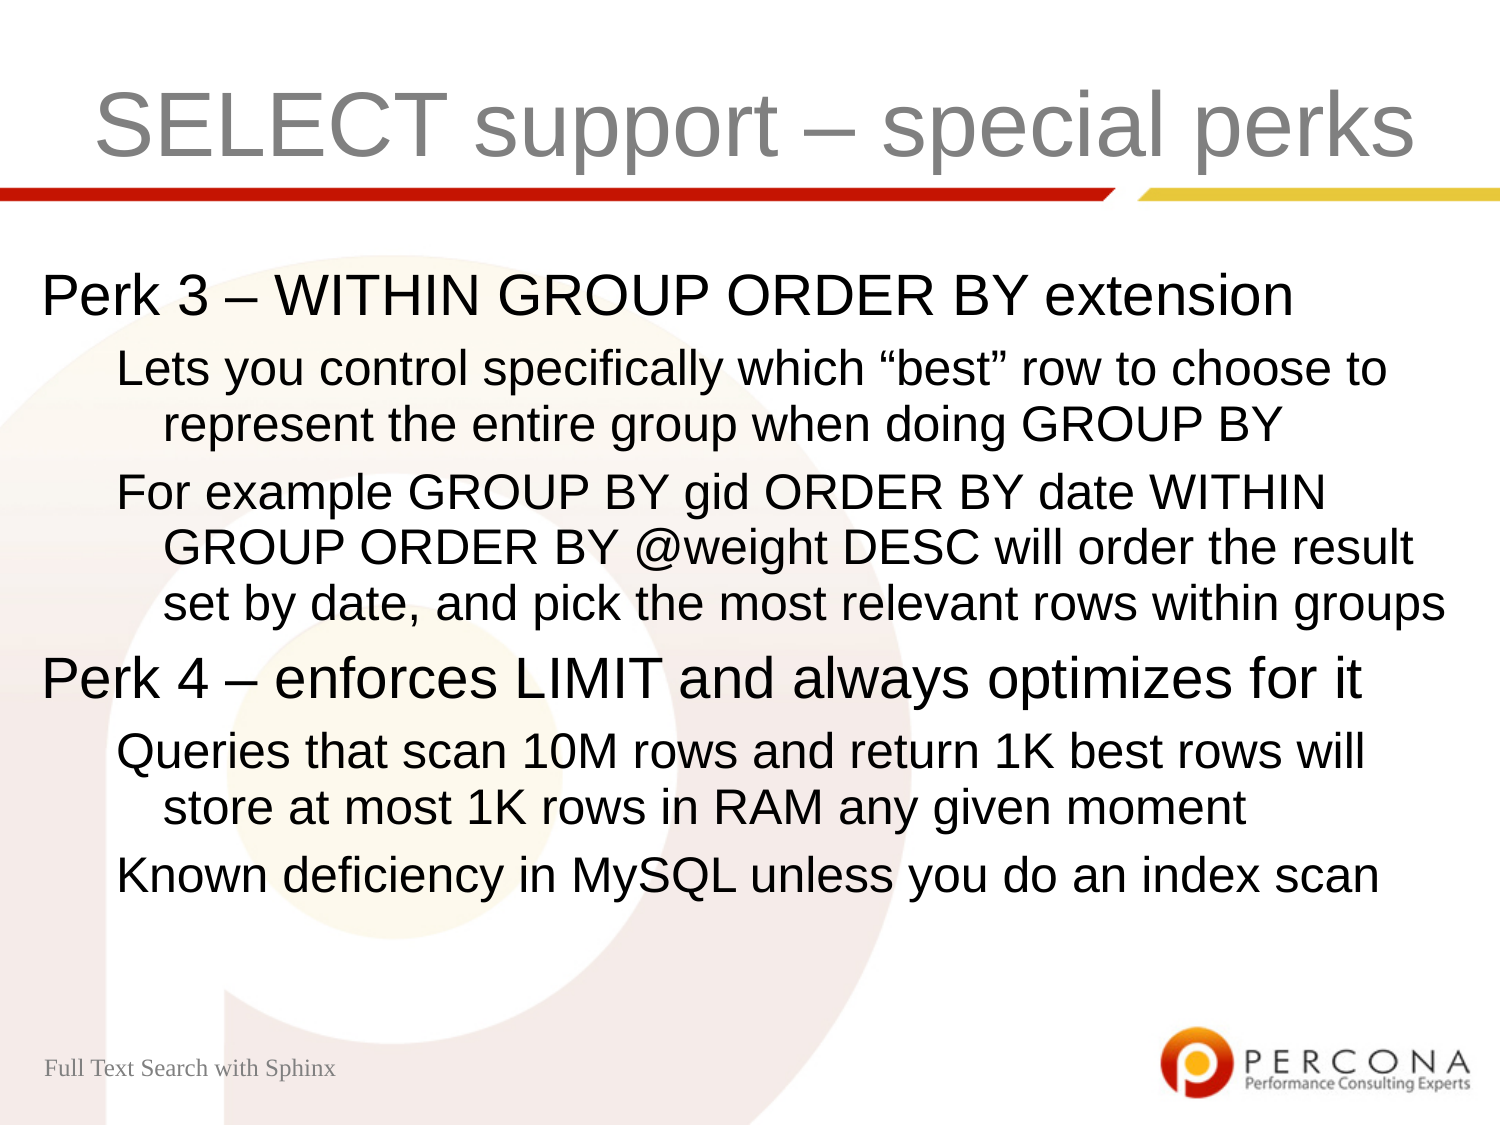

# SELECT support – special perks
Perk 3 – WITHIN GROUP ORDER BY extension
Lets you control specifically which “best” row to choose to represent the entire group when doing GROUP BY
For example GROUP BY gid ORDER BY date WITHIN GROUP ORDER BY @weight DESC will order the result set by date, and pick the most relevant rows within groups
Perk 4 – enforces LIMIT and always optimizes for it
Queries that scan 10M rows and return 1K best rows will store at most 1K rows in RAM any given moment
Known deficiency in MySQL unless you do an index scan